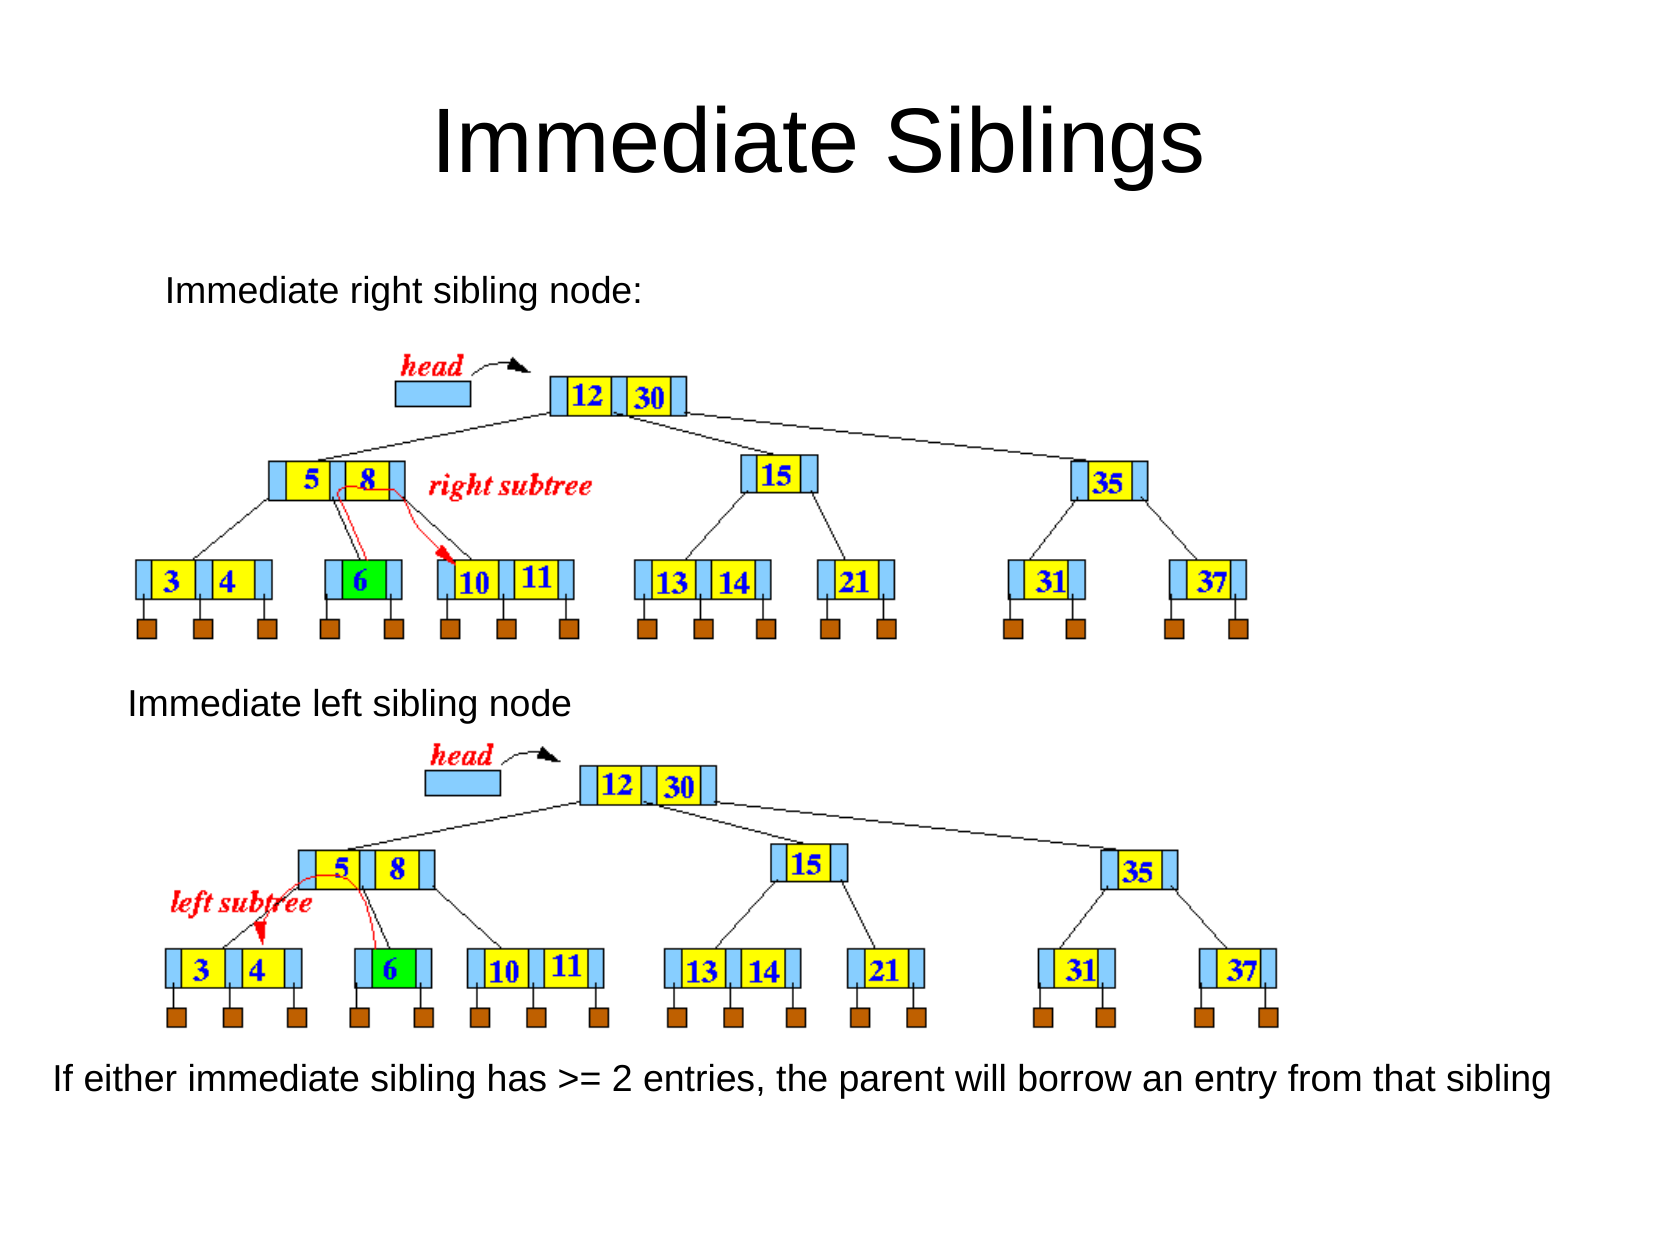

# Immediate Siblings
Immediate right sibling node:
Immediate left sibling node
If either immediate sibling has >= 2 entries, the parent will borrow an entry from that sibling